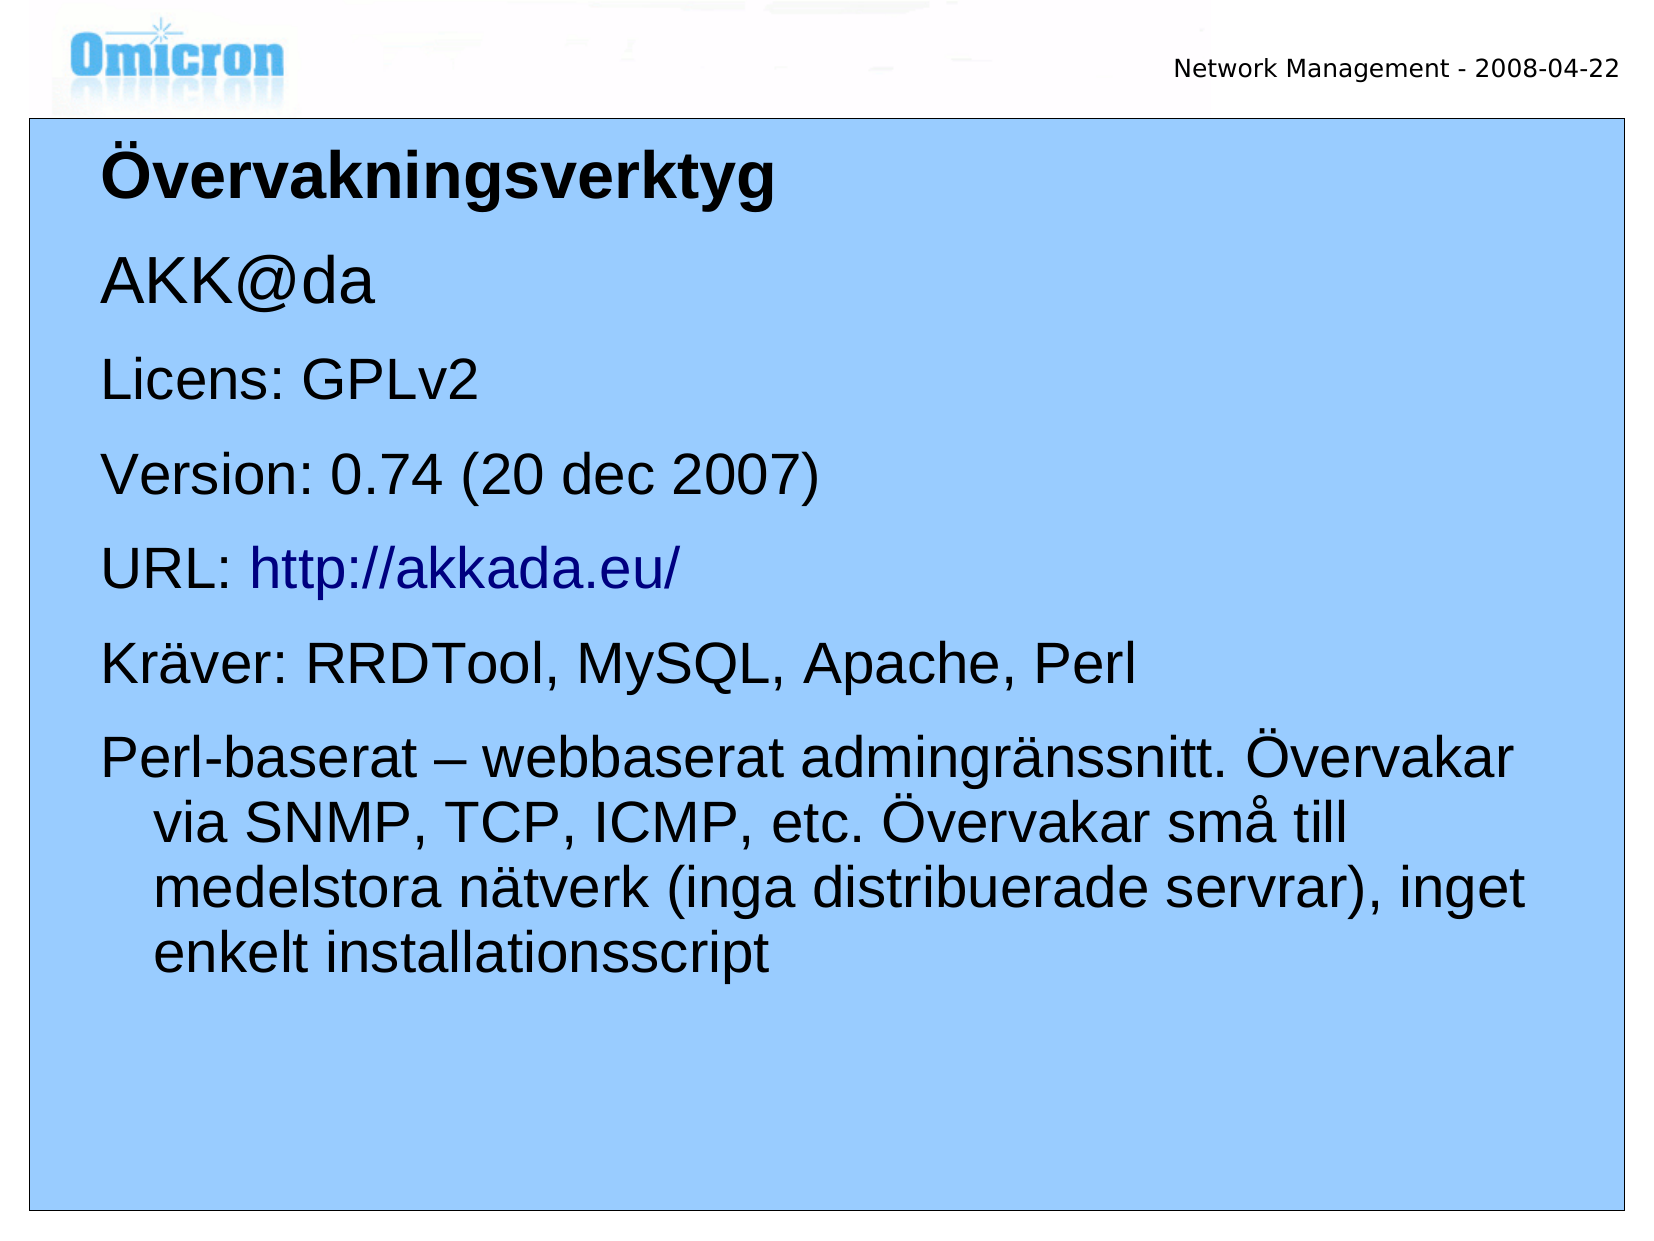

Network Management - 2008-04-22
Övervakningsverktyg
AKK@da
Licens: GPLv2
Version: 0.74 (20 dec 2007)
URL: http://akkada.eu/
Kräver: RRDTool, MySQL, Apache, Perl
Perl-baserat – webbaserat admingränssnitt. Övervakar via SNMP, TCP, ICMP, etc. Övervakar små till medelstora nätverk (inga distribuerade servrar), inget enkelt installationsscript
#